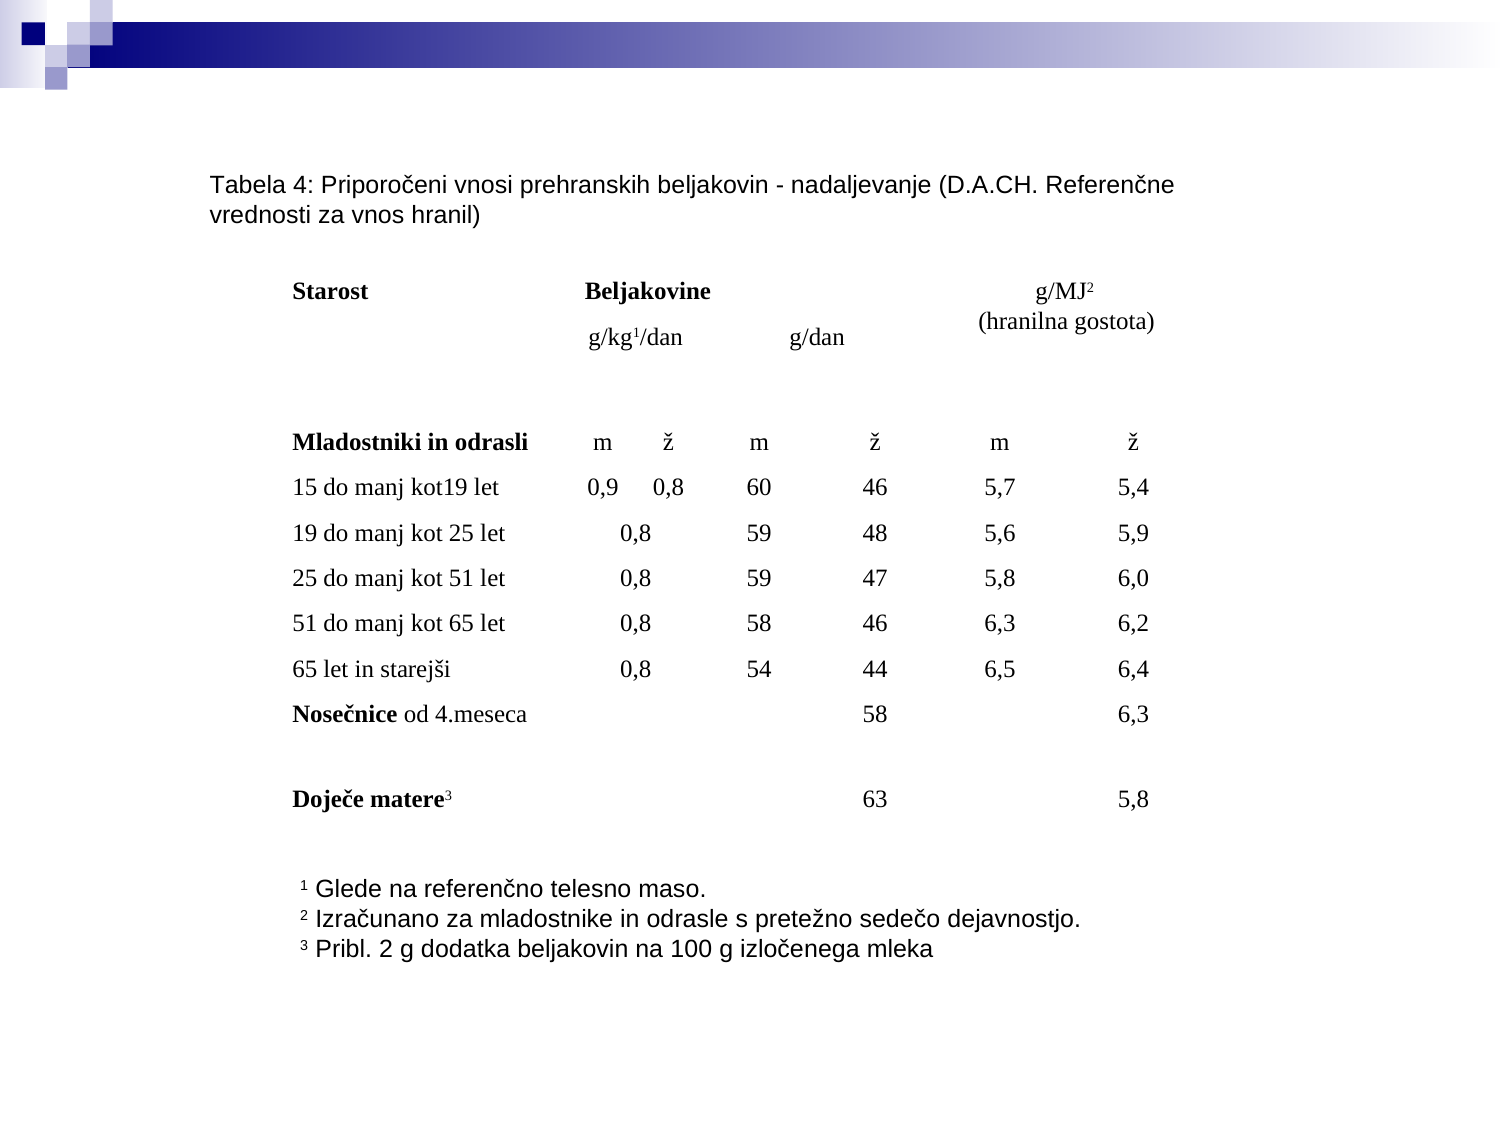

Tabela 4: Priporočeni vnosi prehranskih beljakovin - nadaljevanje (D.A.CH. Referenčne vrednosti za vnos hranil)
| Starost | Beljakovine | | | | g/MJ2 (hranilna gostota) | |
| --- | --- | --- | --- | --- | --- | --- |
| | g/kg1/dan | | g/dan | | | |
| Mladostniki in odrasli | m | ž | m | ž | m | ž |
| 15 do manj kot19 let | 0,9 | 0,8 | 60 | 46 | 5,7 | 5,4 |
| 19 do manj kot 25 let | 0,8 | | 59 | 48 | 5,6 | 5,9 |
| 25 do manj kot 51 let | 0,8 | | 59 | 47 | 5,8 | 6,0 |
| 51 do manj kot 65 let | 0,8 | | 58 | 46 | 6,3 | 6,2 |
| 65 let in starejši | 0,8 | | 54 | 44 | 6,5 | 6,4 |
| Nosečnice od 4.meseca | | | | 58 | | 6,3 |
| Doječe matere3 | | | | 63 | | 5,8 |
1 Glede na referenčno telesno maso.
2 Izračunano za mladostnike in odrasle s pretežno sedečo dejavnostjo.
3 Pribl. 2 g dodatka beljakovin na 100 g izločenega mleka